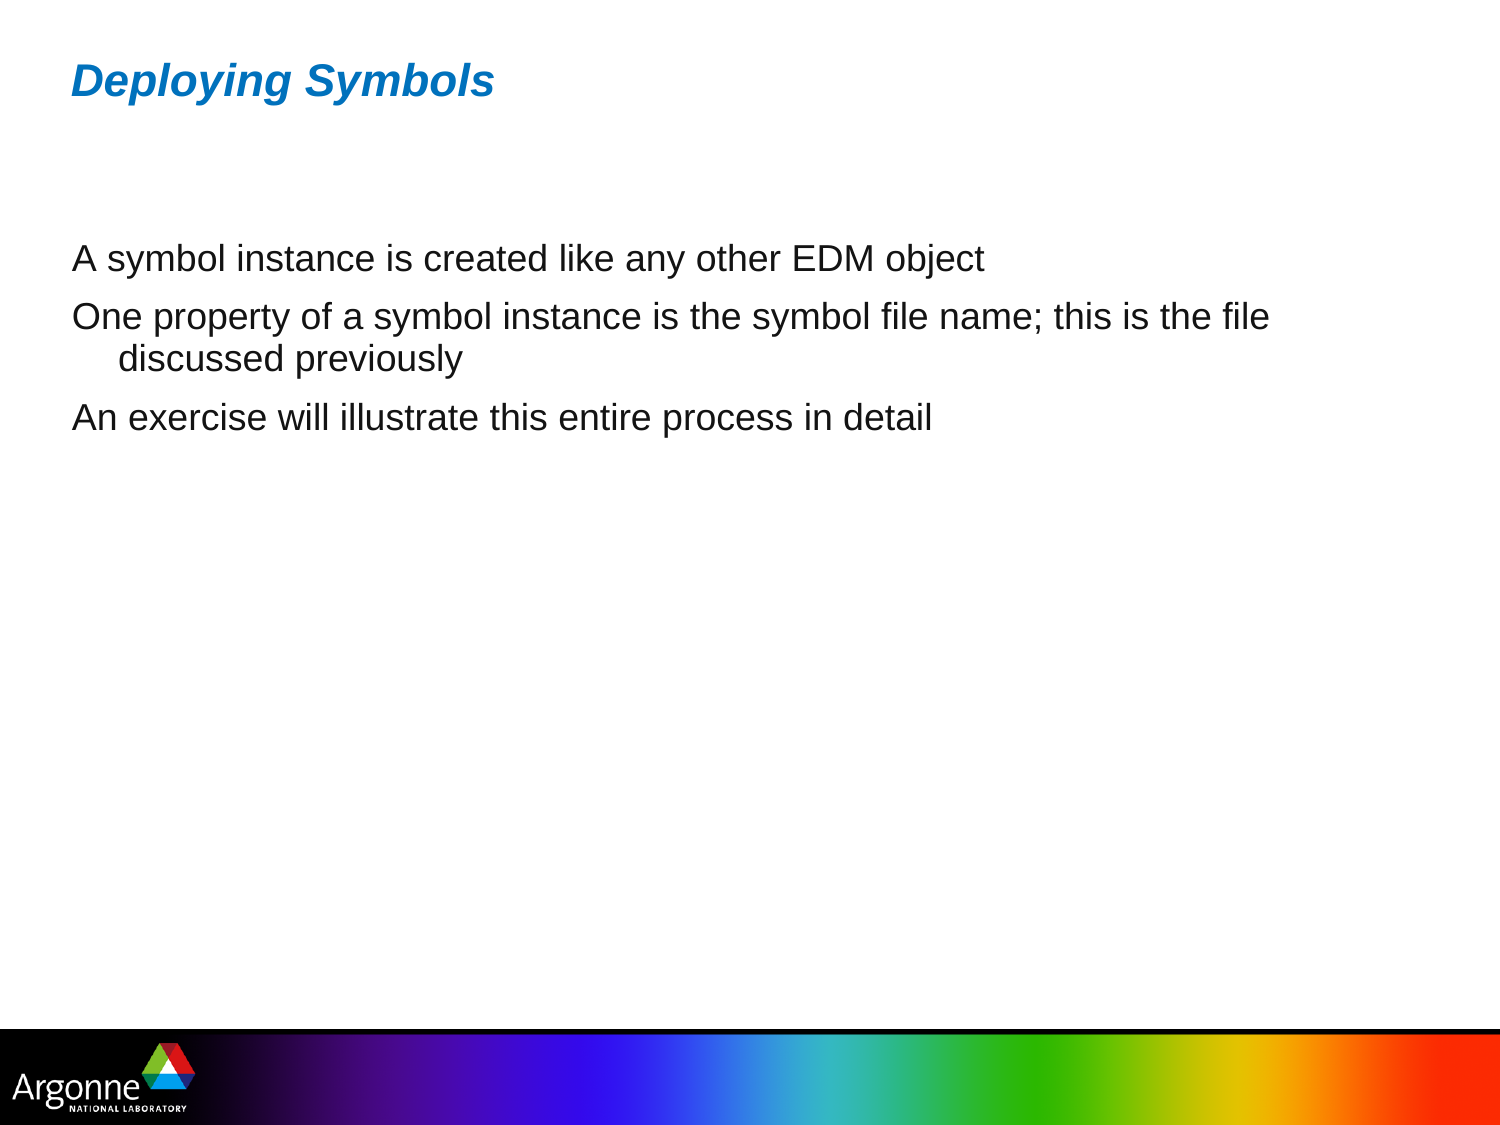

# Deploying Symbols
A symbol instance is created like any other EDM object
One property of a symbol instance is the symbol file name; this is the file discussed previously
An exercise will illustrate this entire process in detail